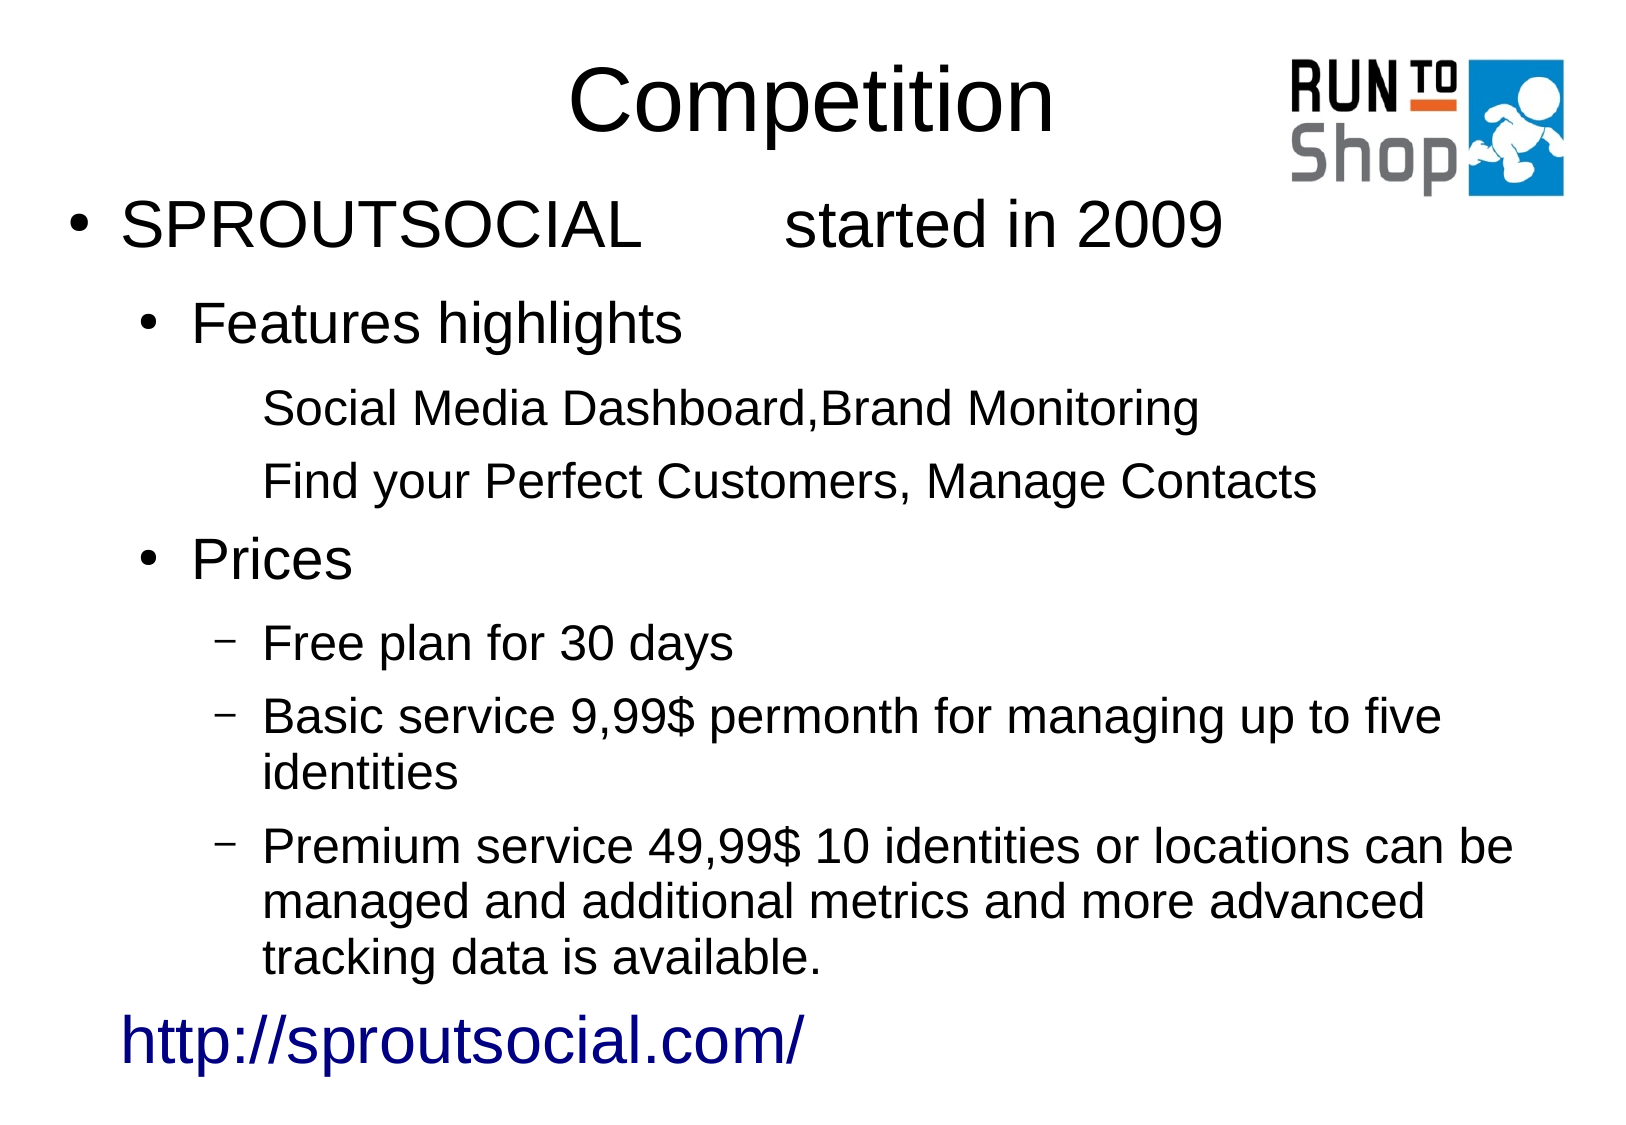

# Competition
SPROUTSOCIAL		started in 2009
Features highlights
Social Media Dashboard,Brand Monitoring
Find your Perfect Customers, Manage Contacts
Prices
Free plan for 30 days
Basic service 9,99$ permonth for managing up to five identities
Premium service 49,99$ 10 identities or locations can be managed and additional metrics and more advanced tracking data is available.
http://sproutsocial.com/